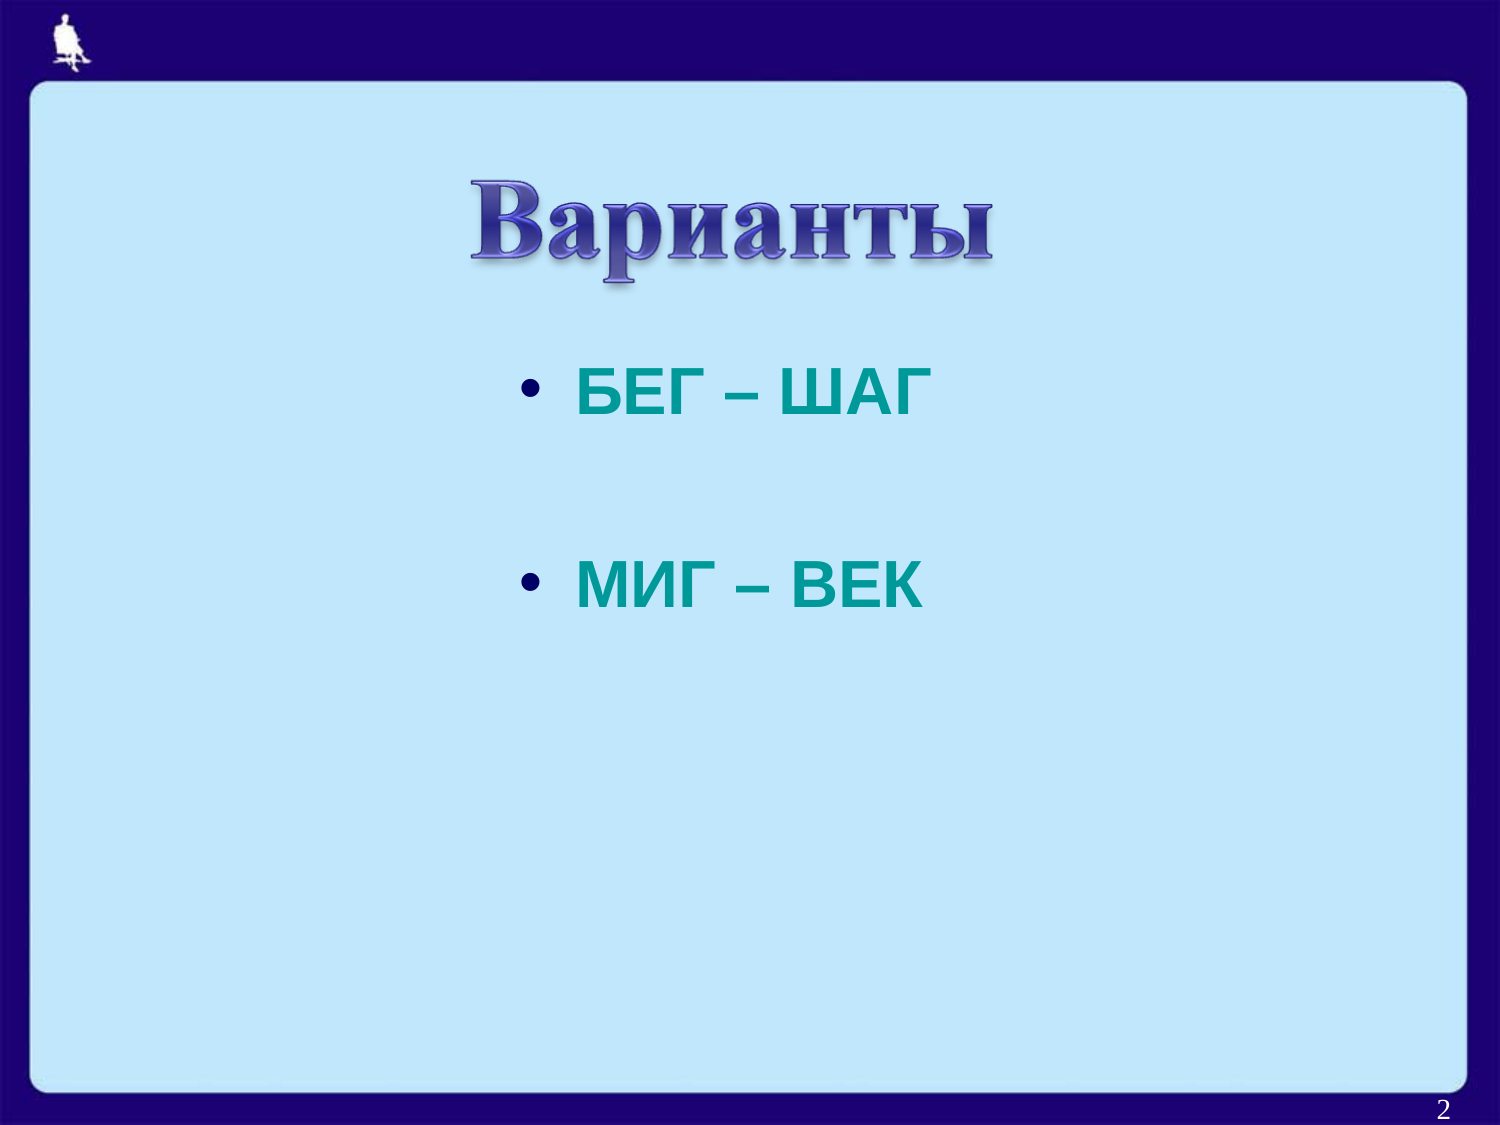

# БЕГ – ШАГ
МИГ – ВЕК